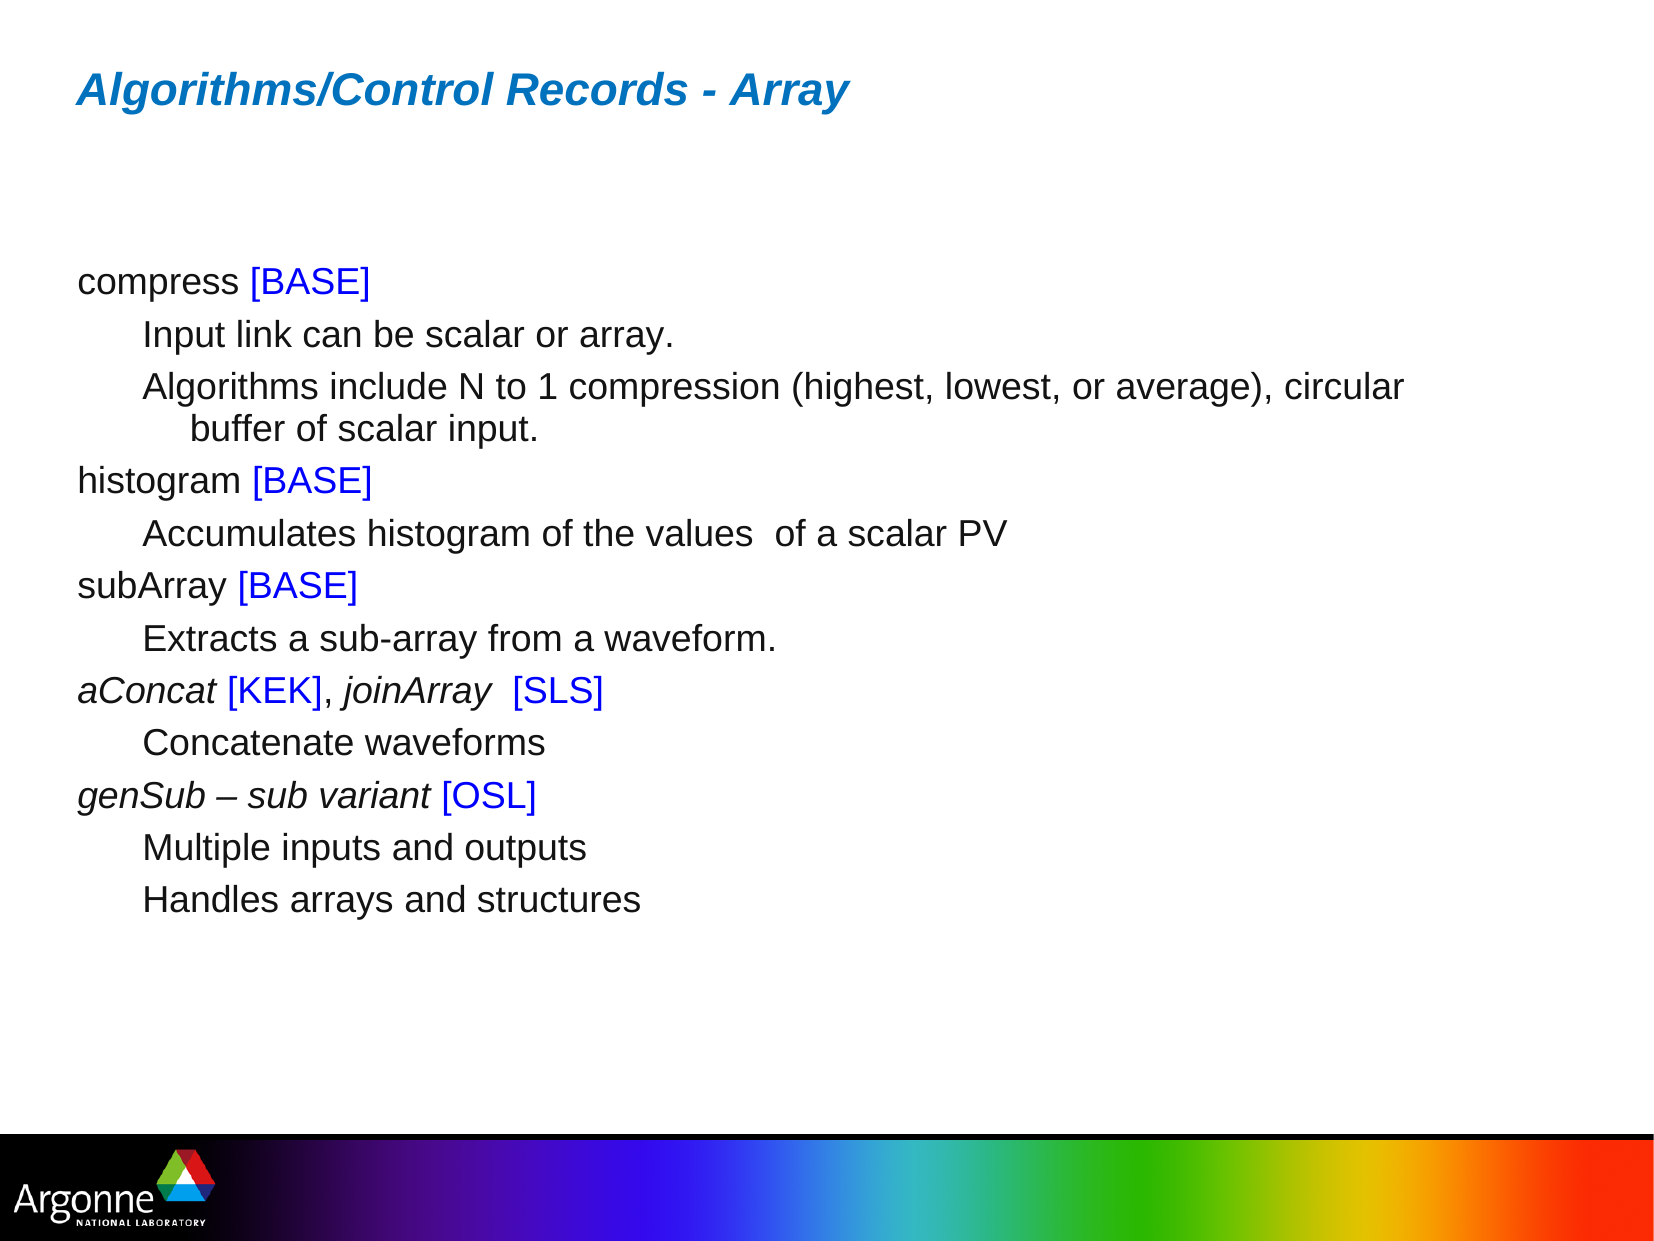

# Algorithms/Control Records - Array
compress [BASE]
Input link can be scalar or array.
Algorithms include N to 1 compression (highest, lowest, or average), circular buffer of scalar input.
histogram [BASE]
Accumulates histogram of the values of a scalar PV
subArray [BASE]
Extracts a sub-array from a waveform.
aConcat [KEK], joinArray [SLS]
Concatenate waveforms
genSub – sub variant [OSL]
Multiple inputs and outputs
Handles arrays and structures